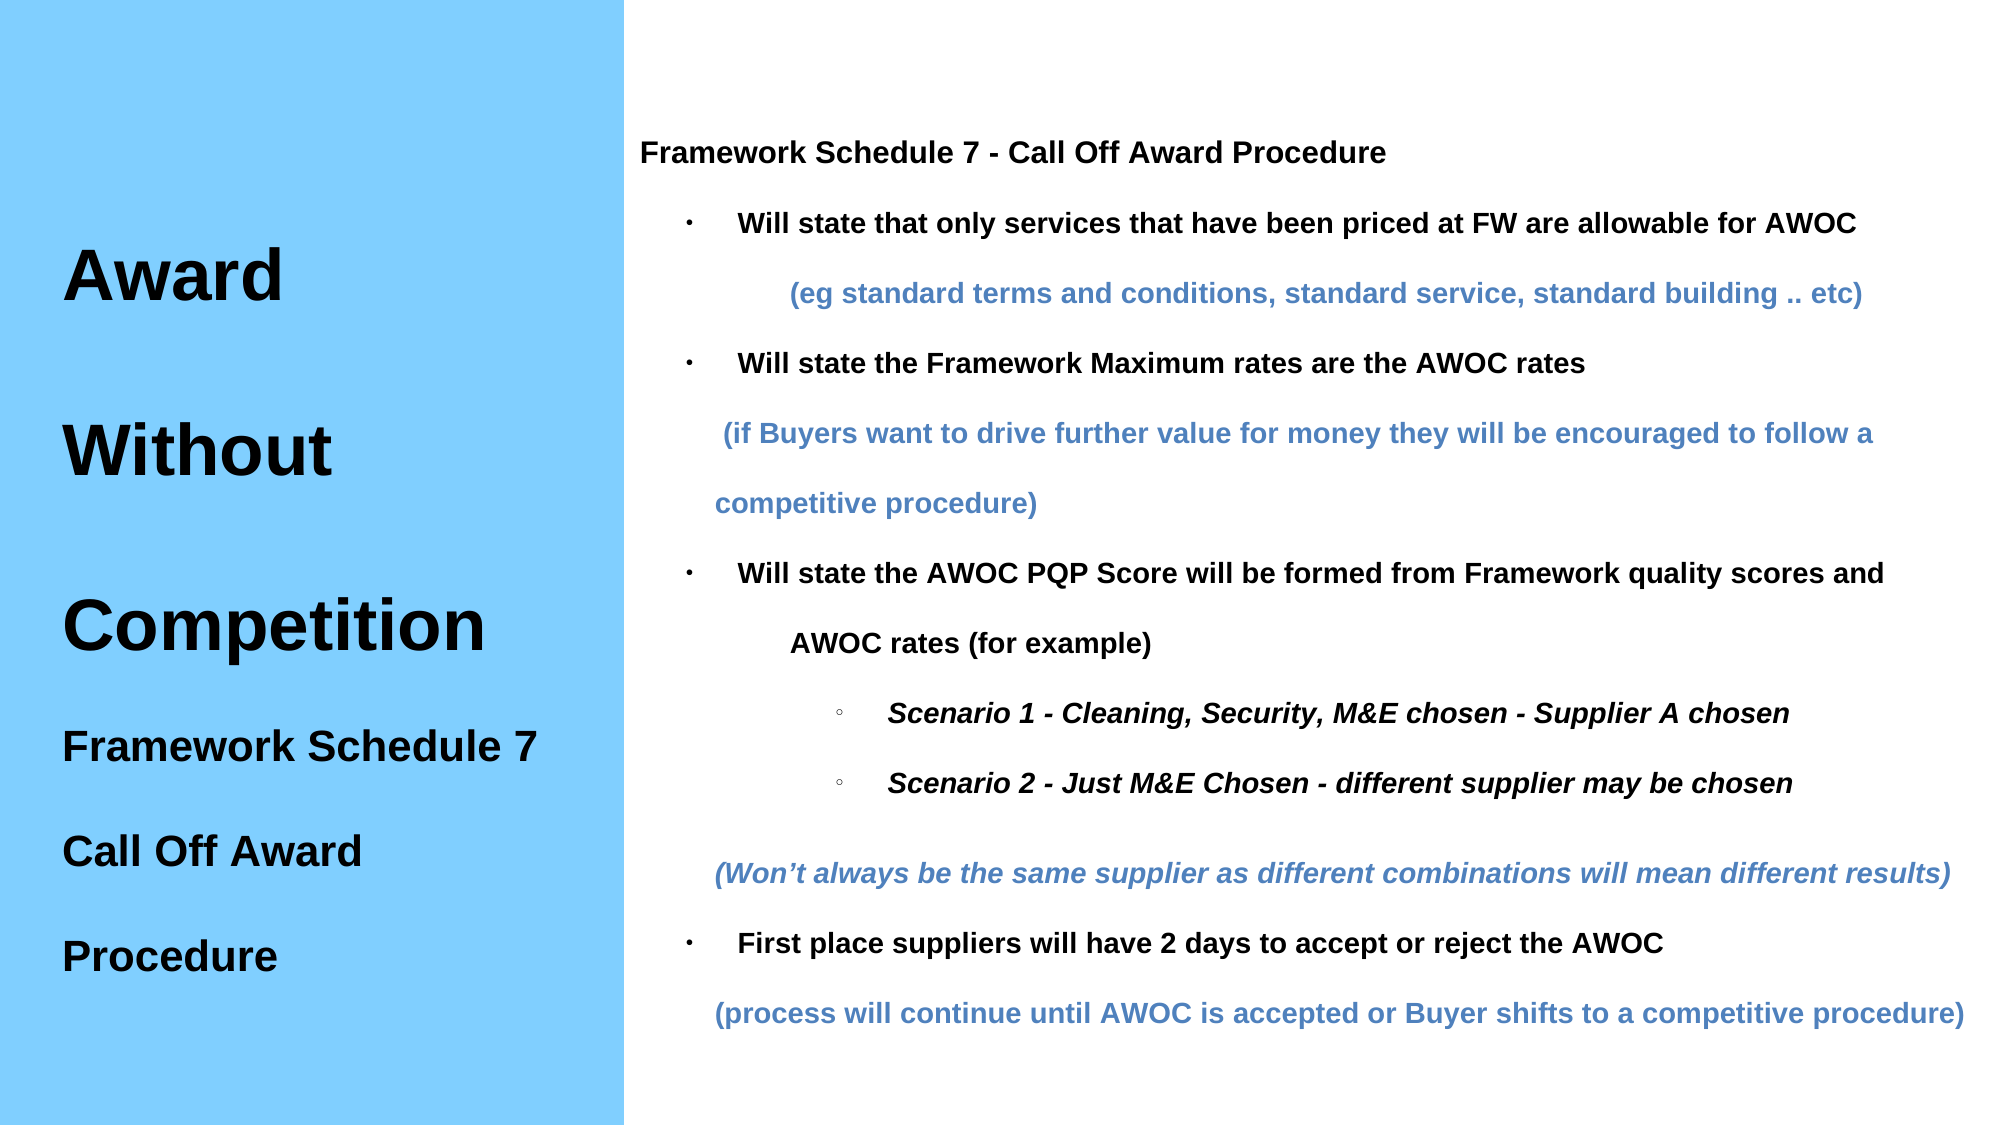

# Framework Schedule 7 - Call Off Award Procedure
Will state that only services that have been priced at FW are allowable for AWOC (eg standard terms and conditions, standard service, standard building .. etc)
Will state the Framework Maximum rates are the AWOC rates
 (if Buyers want to drive further value for money they will be encouraged to follow a competitive procedure)
Will state the AWOC PQP Score will be formed from Framework quality scores and AWOC rates (for example)
Scenario 1 - Cleaning, Security, M&E chosen - Supplier A chosen
Scenario 2 - Just M&E Chosen - different supplier may be chosen
(Won’t always be the same supplier as different combinations will mean different results)
First place suppliers will have 2 days to accept or reject the AWOC
(process will continue until AWOC is accepted or Buyer shifts to a competitive procedure)
Award
Without
Competition
Framework Schedule 7
Call Off Award Procedure